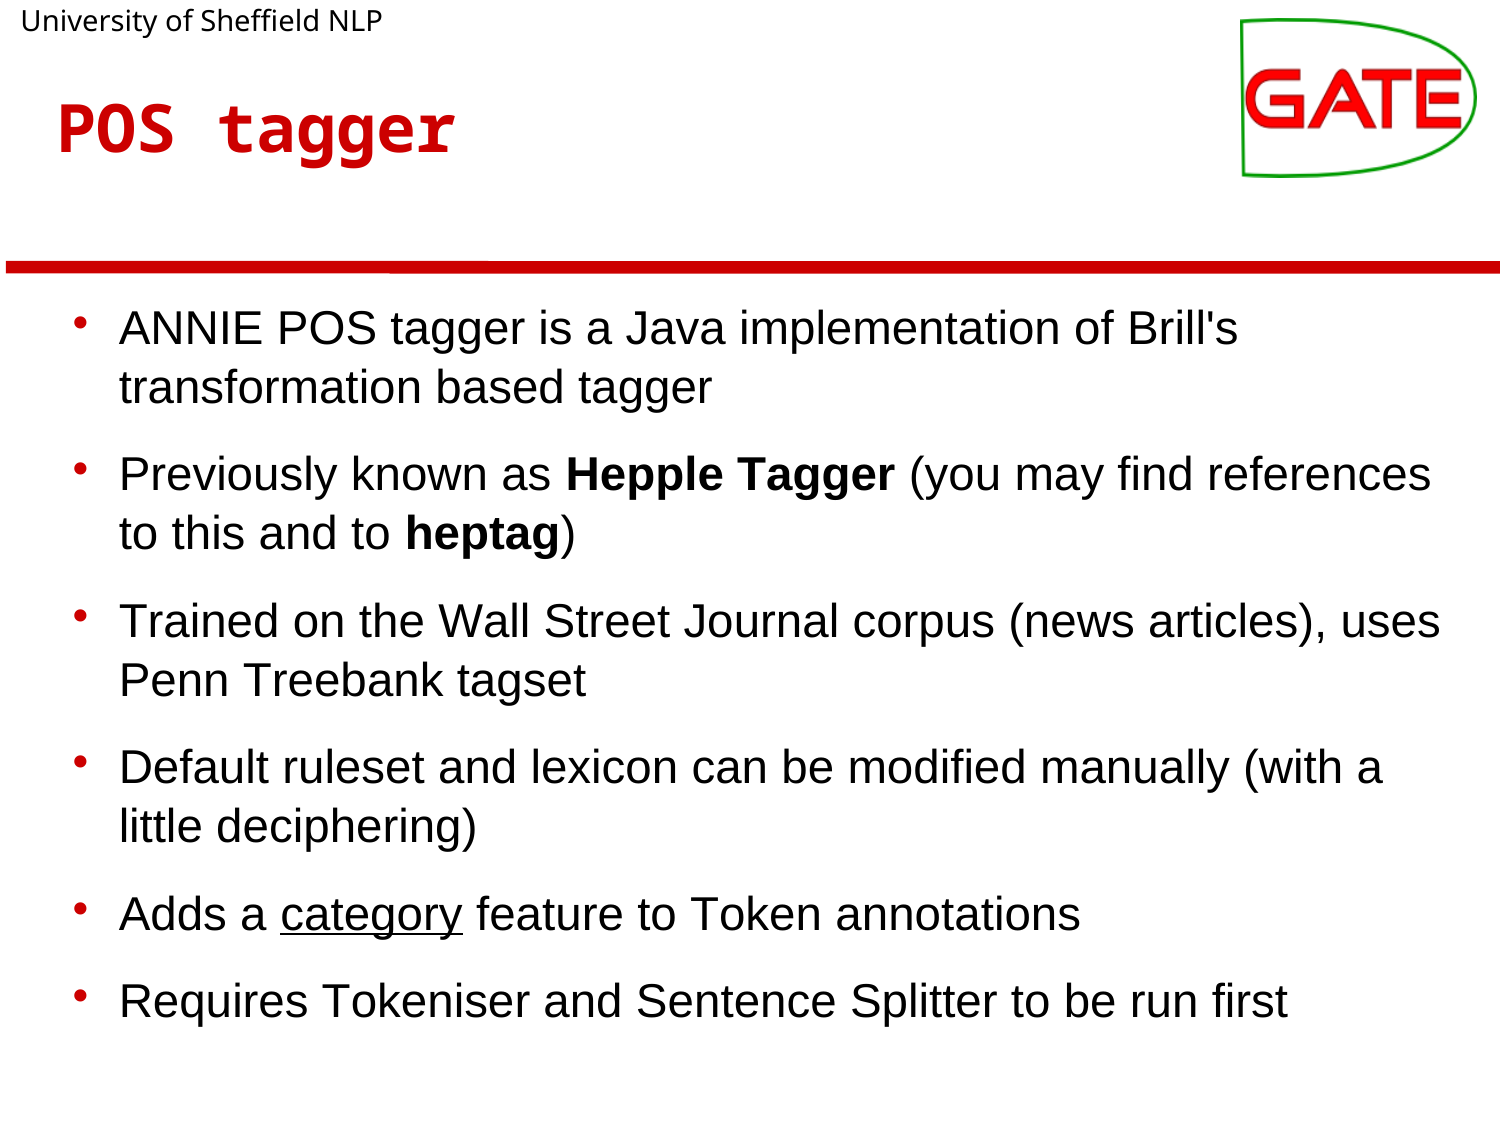

# POS tagger
ANNIE POS tagger is a Java implementation of Brill's transformation based tagger
Previously known as Hepple Tagger (you may find references to this and to heptag)
Trained on the Wall Street Journal corpus (news articles), uses Penn Treebank tagset
Default ruleset and lexicon can be modified manually (with a little deciphering)
Adds a category feature to Token annotations
Requires Tokeniser and Sentence Splitter to be run first